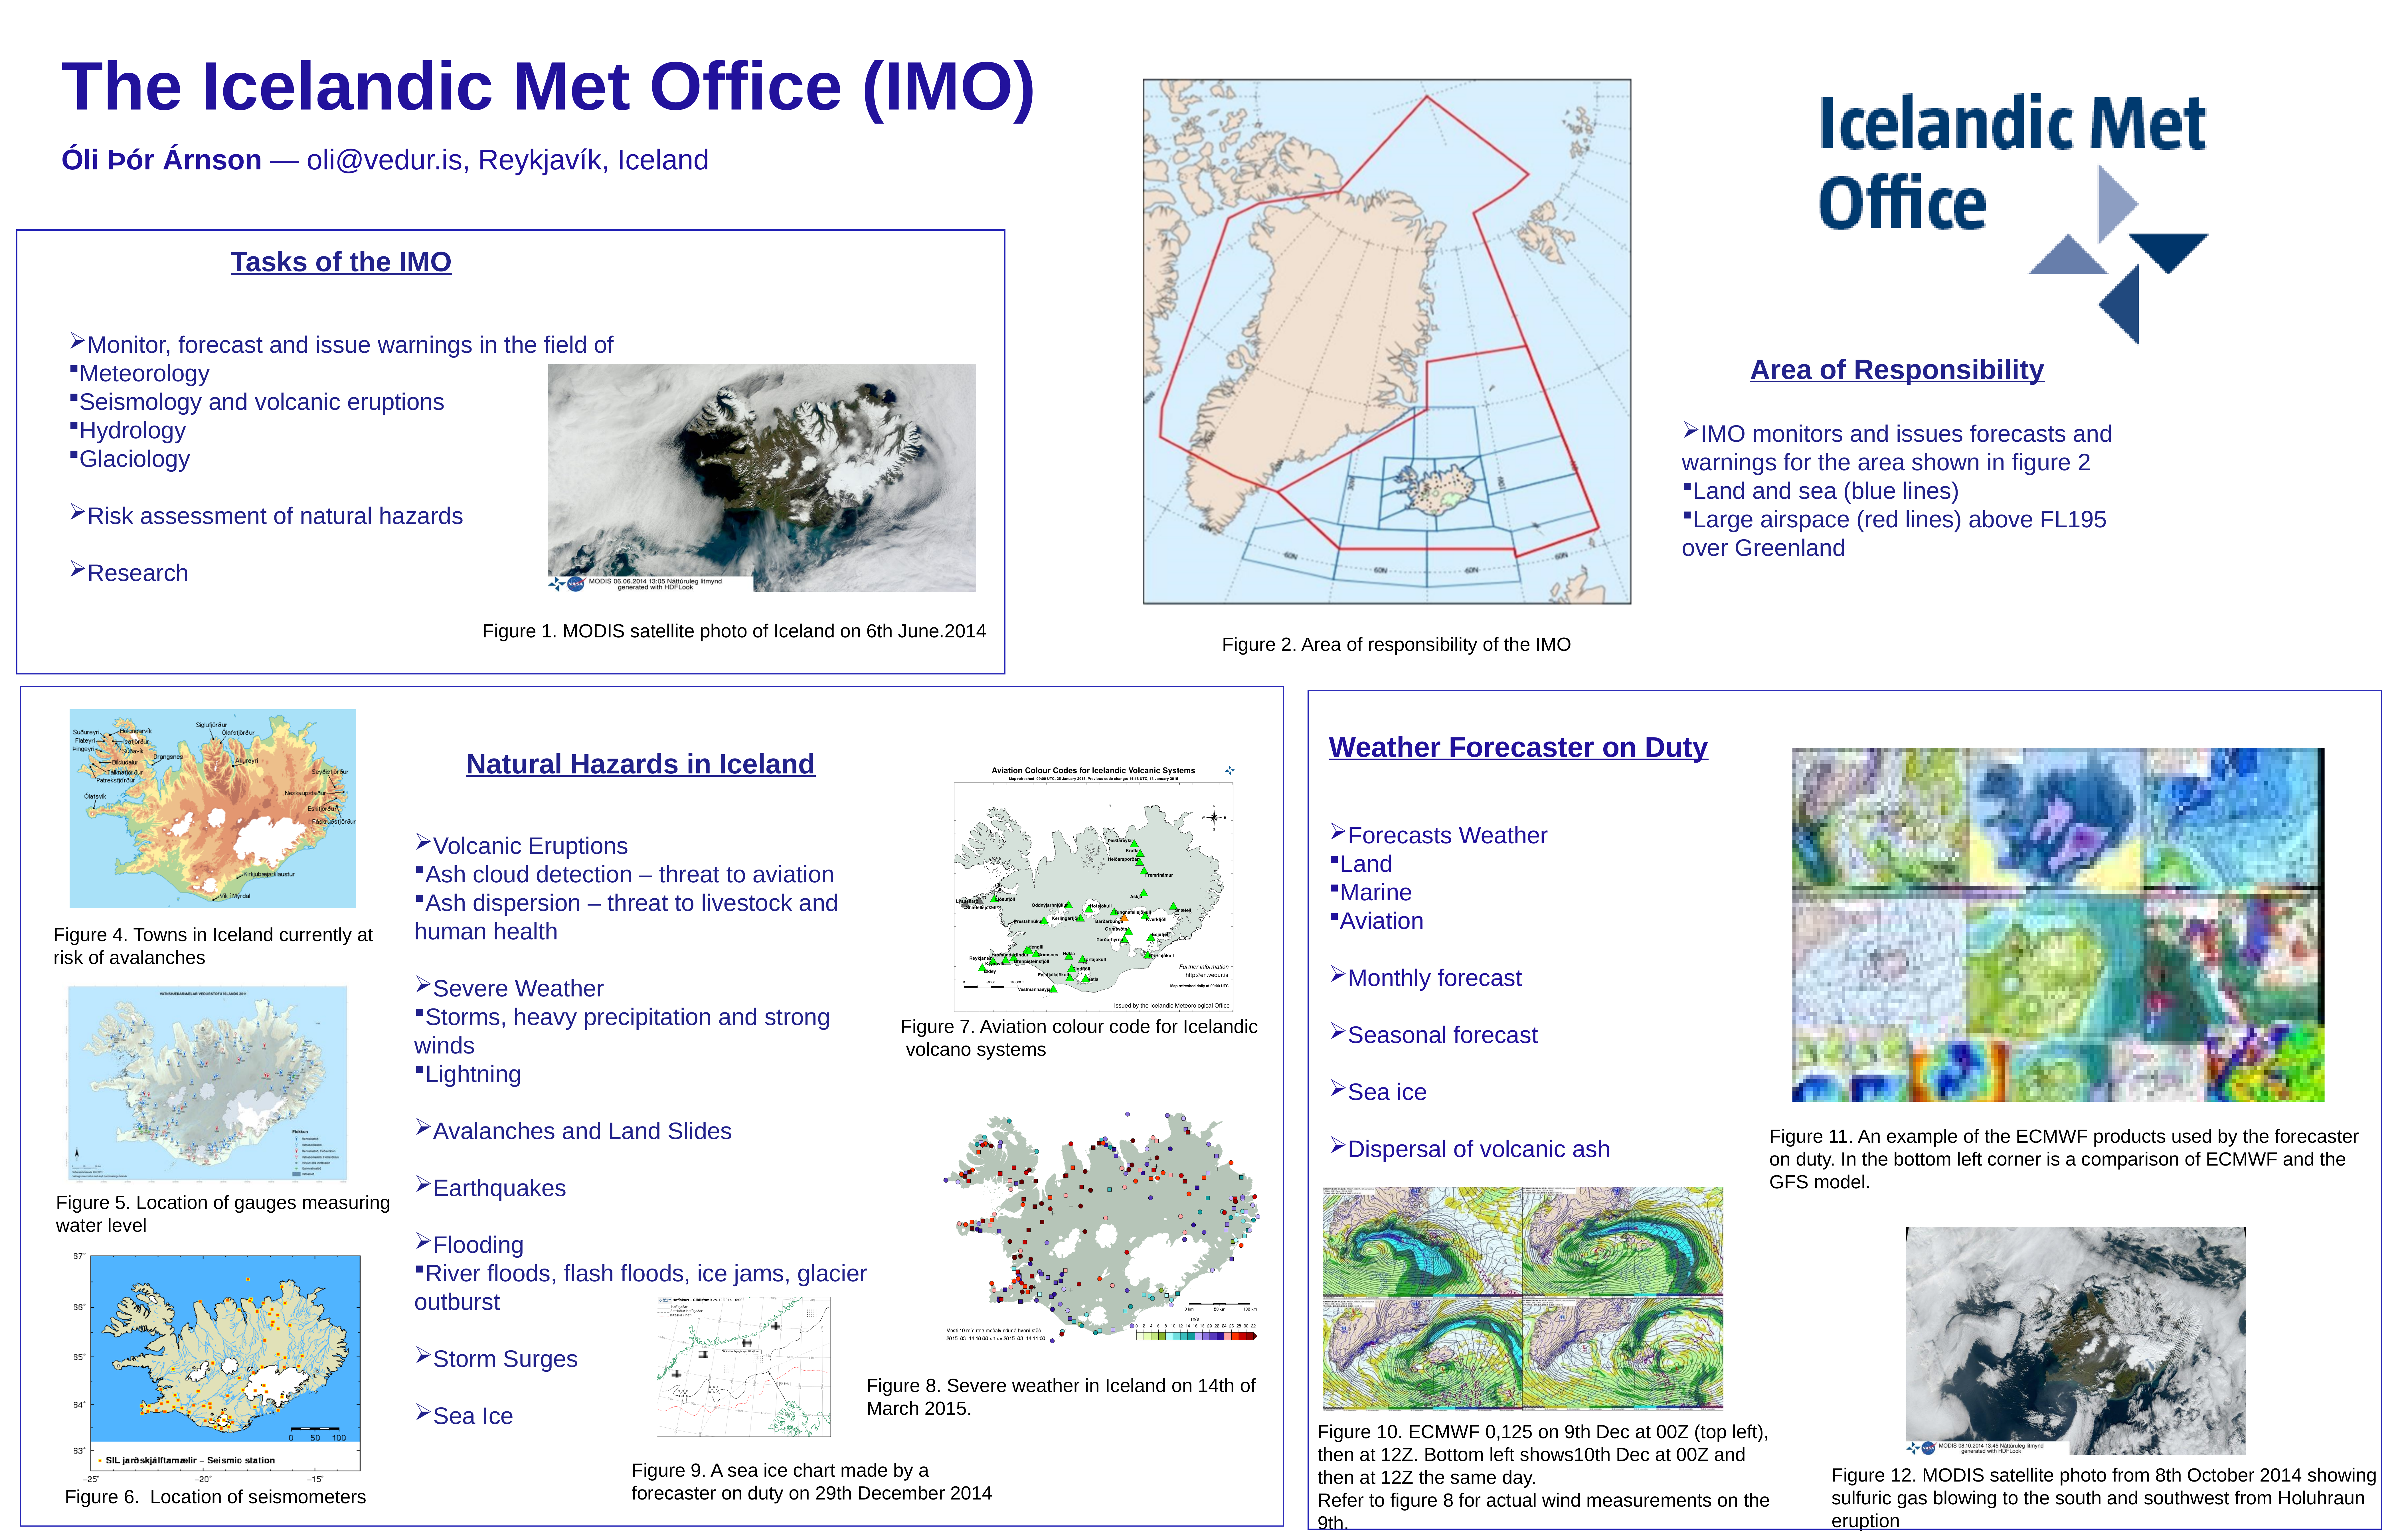

The Icelandic Met Office (IMO)
Óli Þór Árnson — oli@vedur.is, Reykjavík, Iceland
Tasks of the IMO
Monitor, forecast and issue warnings in the field of
Meteorology
Seismology and volcanic eruptions
Hydrology
Glaciology
Risk assessment of natural hazards
Research
Area of Responsibility
IMO monitors and issues forecasts and warnings for the area shown in figure 2
Land and sea (blue lines)
Large airspace (red lines) above FL195 over Greenland
Figure 1. MODIS satellite photo of Iceland on 6th June.2014
Figure 2. Area of responsibility of the IMO
Weather Forecaster on Duty
Forecasts Weather
Land
Marine
Aviation
Monthly forecast
Seasonal forecast
Sea ice
Dispersal of volcanic ash
Natural Hazards in Iceland
Volcanic Eruptions
Ash cloud detection – threat to aviation
Ash dispersion – threat to livestock and human health
Severe Weather
Storms, heavy precipitation and strong winds
Lightning
Avalanches and Land Slides
Earthquakes
Flooding
River floods, flash floods, ice jams, glacier outburst
Storm Surges
Sea Ice
Figure 4. Towns in Iceland currently at
risk of avalanches
Figure 7. Aviation colour code for Icelandic
 volcano systems
Figure 11. An example of the ECMWF products used by the forecaster
on duty. In the bottom left corner is a comparison of ECMWF and the
GFS model.
Figure 5. Location of gauges measuring
water level
Figure 8. Severe weather in Iceland on 14th of
March 2015.
Figure 10. ECMWF 0,125 on 9th Dec at 00Z (top left), then at 12Z. Bottom left shows10th Dec at 00Z and then at 12Z the same day.
Refer to figure 8 for actual wind measurements on the 9th.
Figure 9. A sea ice chart made by a
forecaster on duty on 29th December 2014
Figure 12. MODIS satellite photo from 8th October 2014 showing
sulfuric gas blowing to the south and southwest from Holuhraun eruption
Figure 6.  Location of seismometers